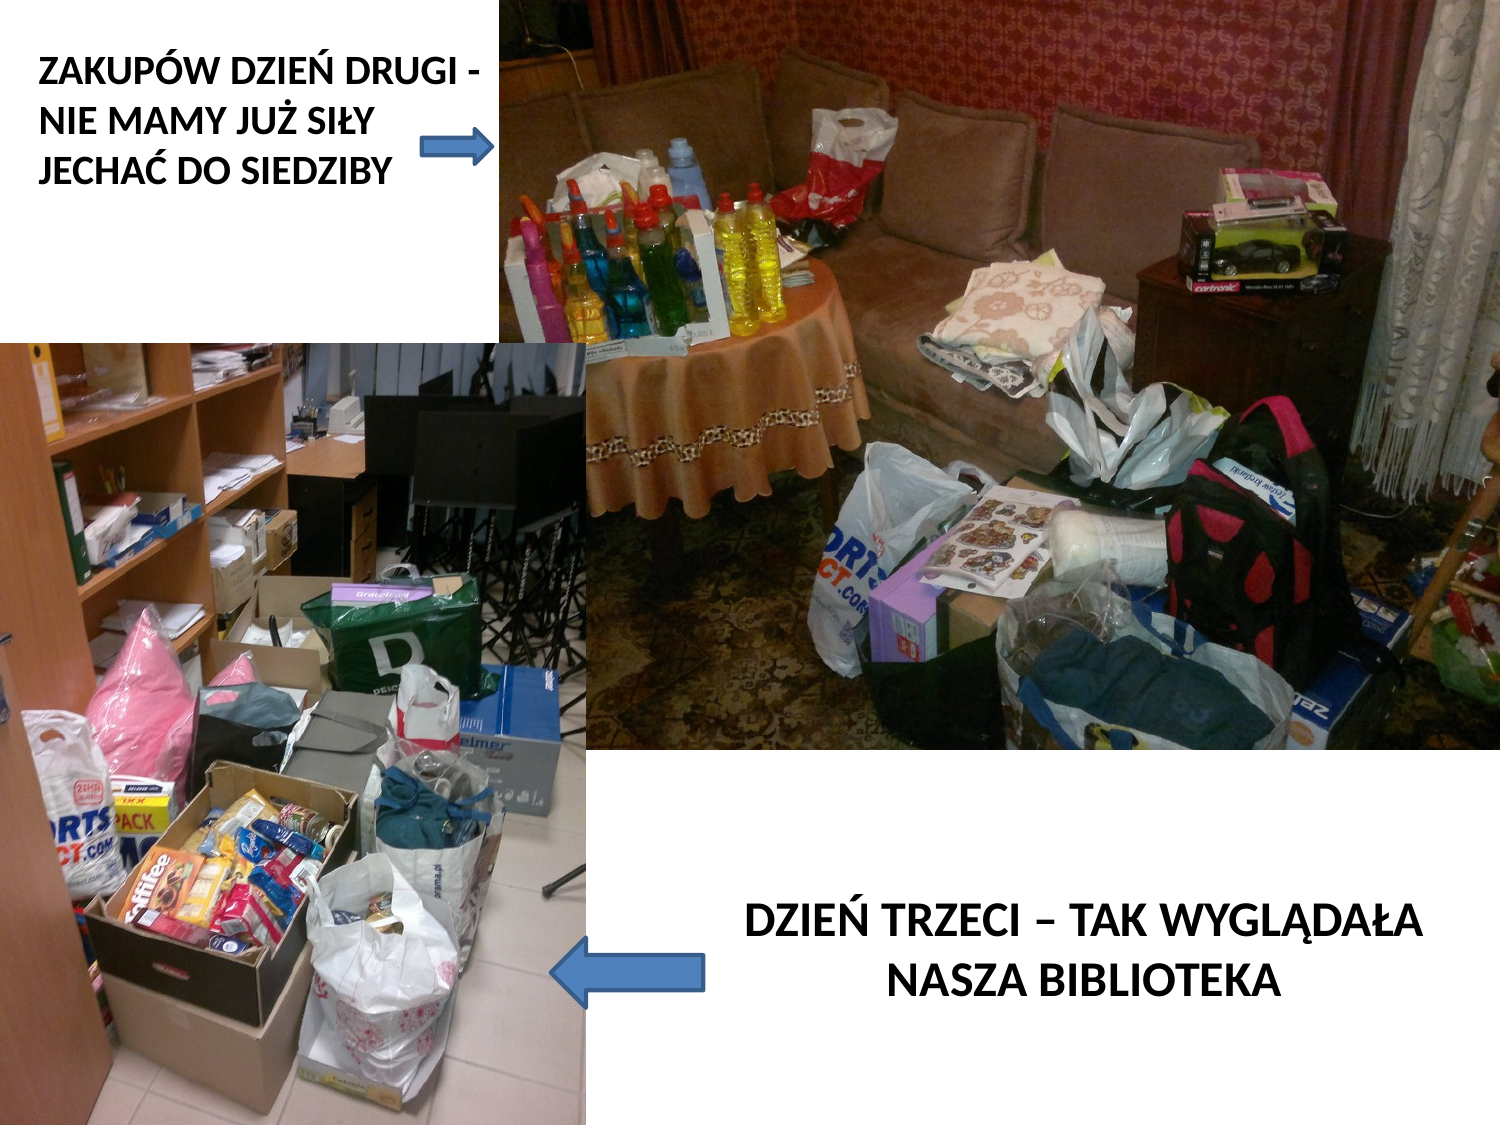

ZAKUPÓW DZIEŃ DRUGI -
NIE MAMY JUŻ SIŁY
JECHAĆ DO SIEDZIBY
DZIEŃ TRZECI – TAK WYGLĄDAŁA
NASZA BIBLIOTEKA